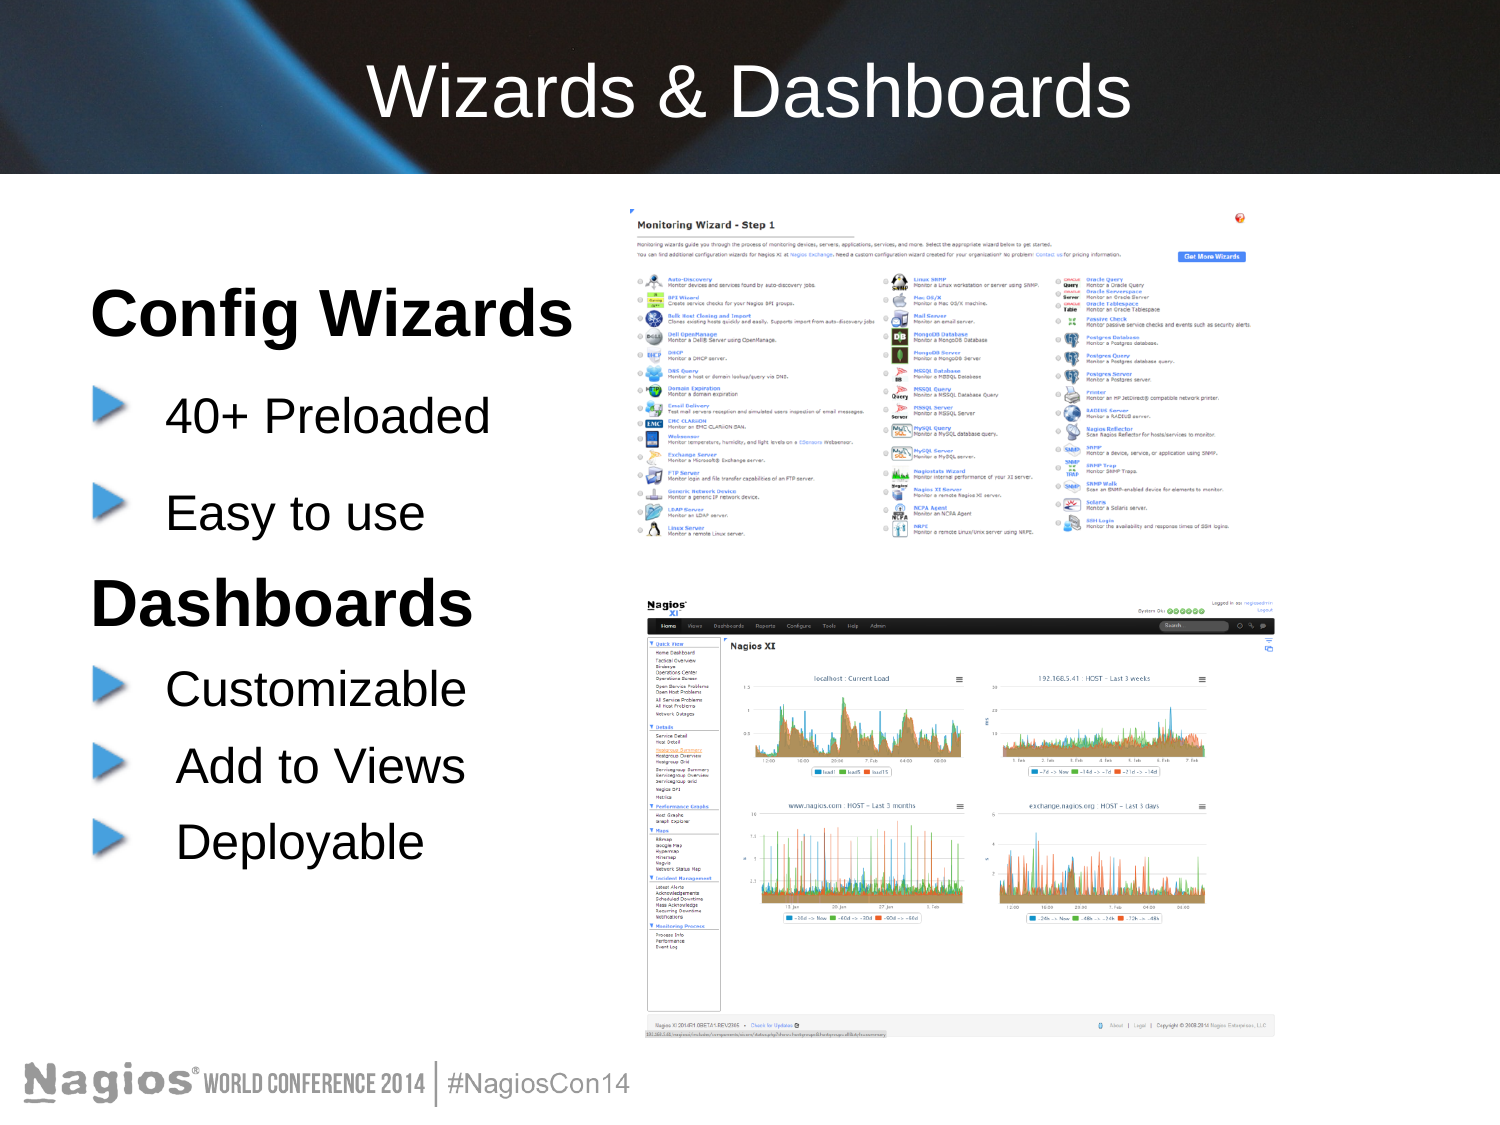

# Wizards & Dashboards
Config Wizards
	40+ Preloaded
	Easy to use
Dashboards
	Customizable
 Add to Views
 Deployable